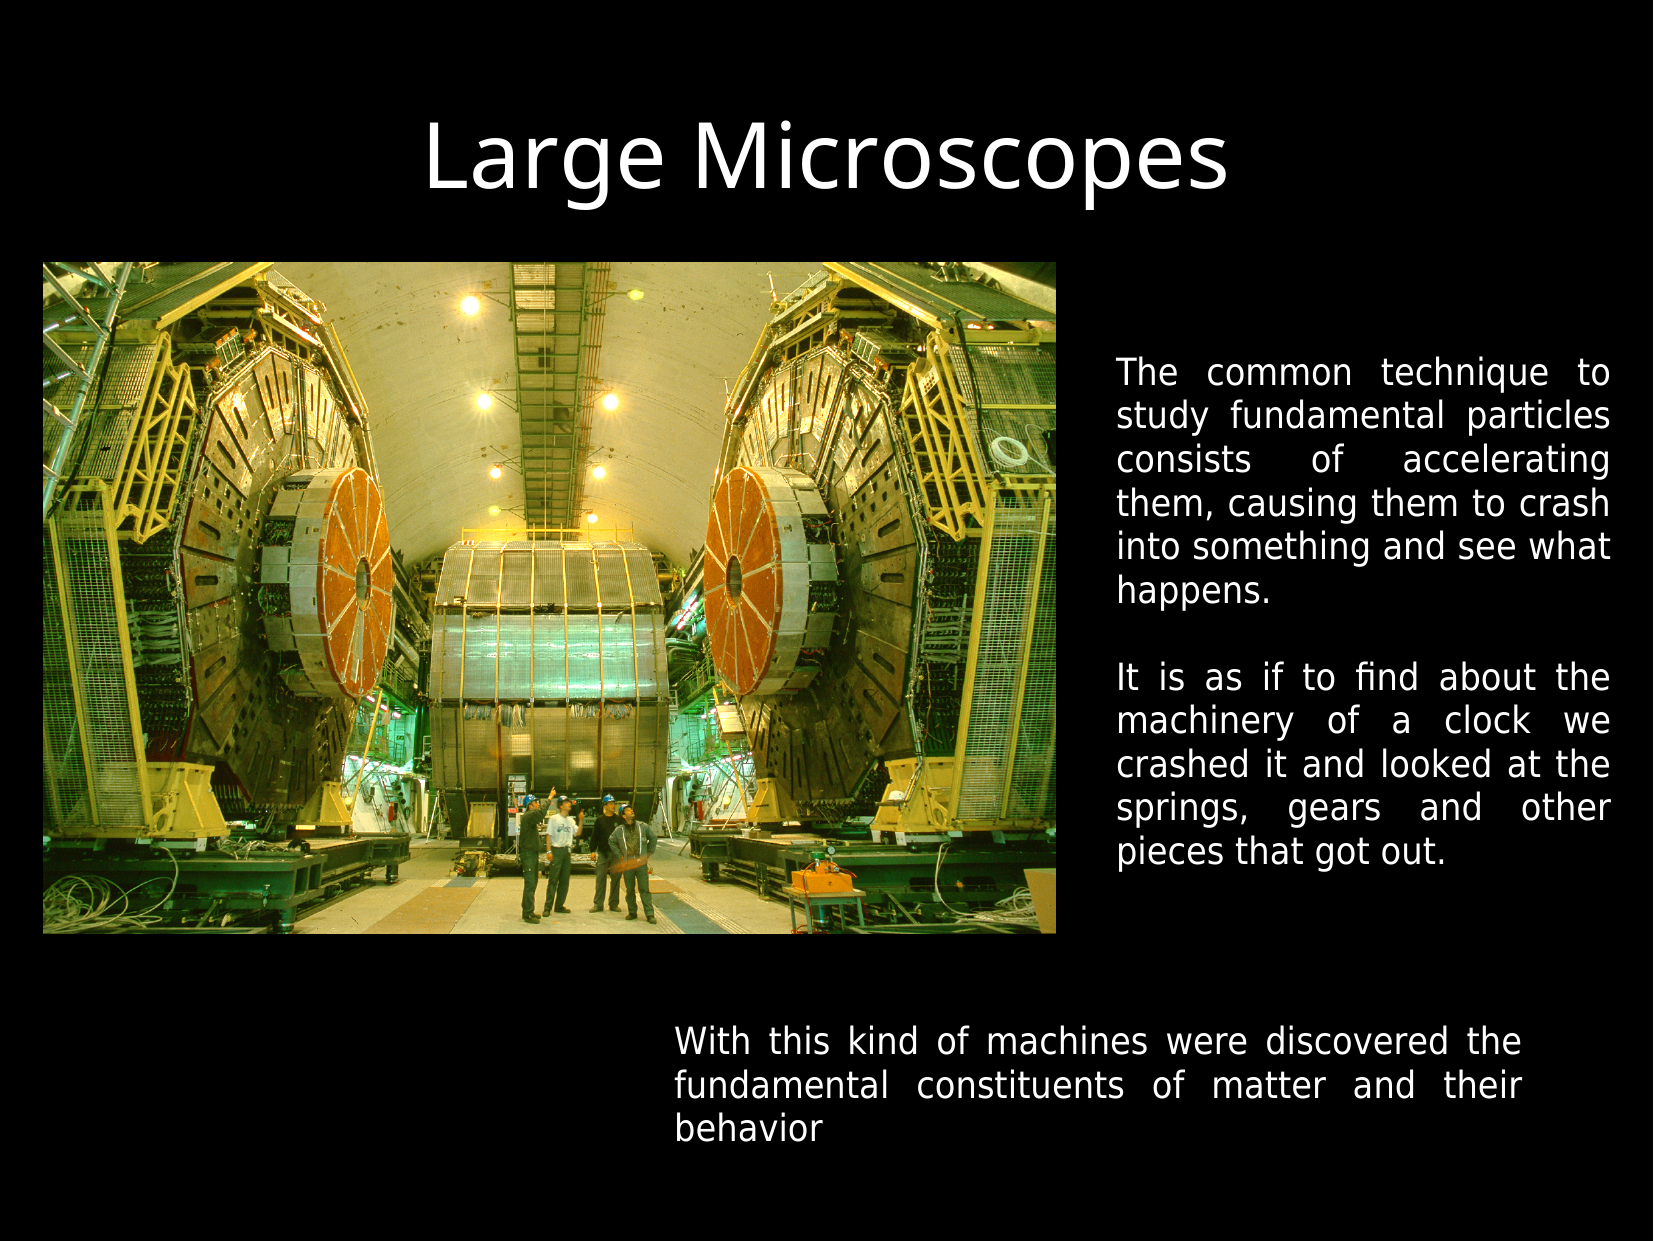

# Large Microscopes
The common technique to study fundamental particles consists of accelerating them, causing them to crash into something and see what happens.
It is as if to find about the machinery of a clock we crashed it and looked at the springs, gears and other pieces that got out.
With this kind of machines were discovered the fundamental constituents of matter and their behavior